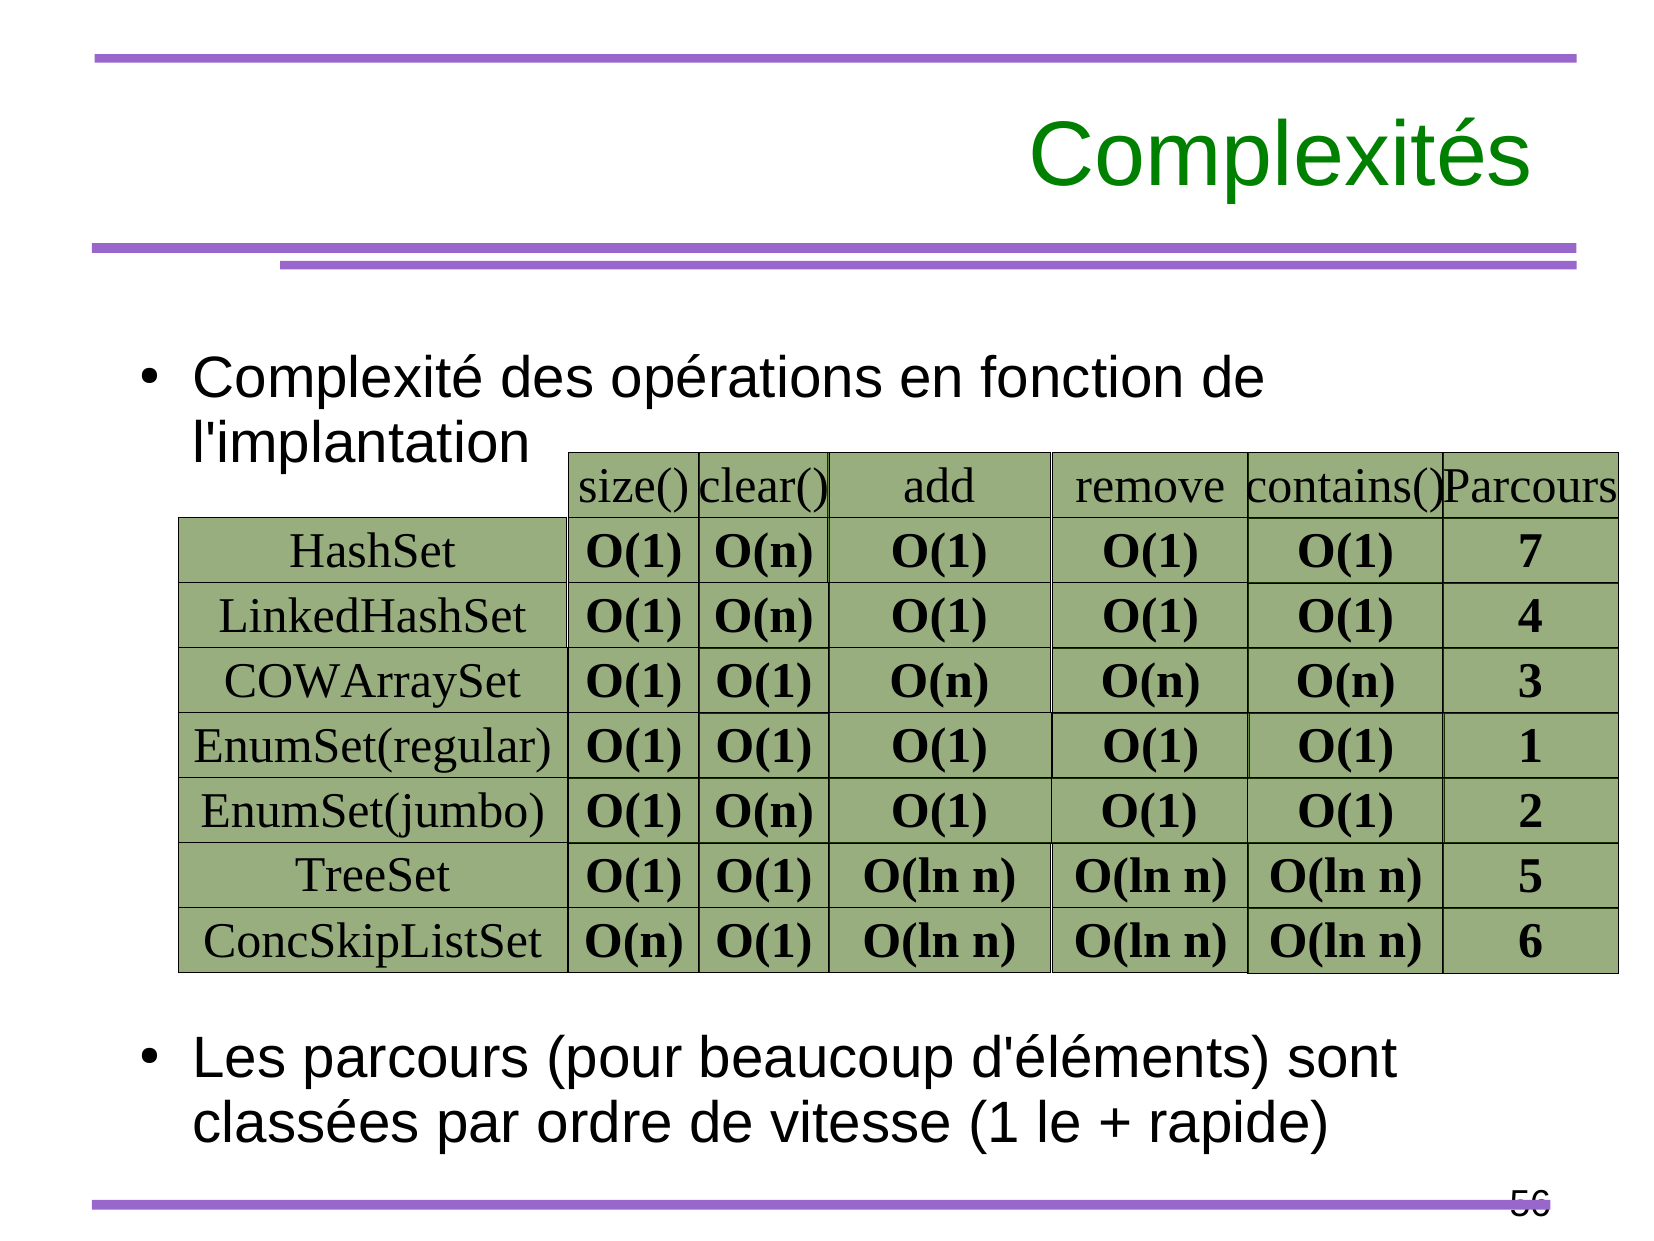

# Complexités
Complexité des opérations en fonction de l'implantation
Les parcours (pour beaucoup d'éléments) sont classées par ordre de vitesse (1 le + rapide)
size()
add
clear()
remove
contains()
Parcours
HashSet
O(1)
O(1)
O(n)
O(1)
7
O(1)
LinkedHashSet
O(1)
O(1)
O(n)
O(1)
O(1)
4
COWArraySet
O(1)
O(n)
O(1)
O(n)
O(n)
3
EnumSet(regular)
O(1)
O(1)
O(1)
O(1)
O(1)
1
EnumSet(jumbo)
O(1)
O(1)
O(n)
O(1)
O(1)
2
TreeSet
O(1)
O(ln n)
O(1)
O(ln n)
O(ln n)
5
ConcSkipListSet
O(n)
O(ln n)
O(1)
O(ln n)
O(ln n)
6